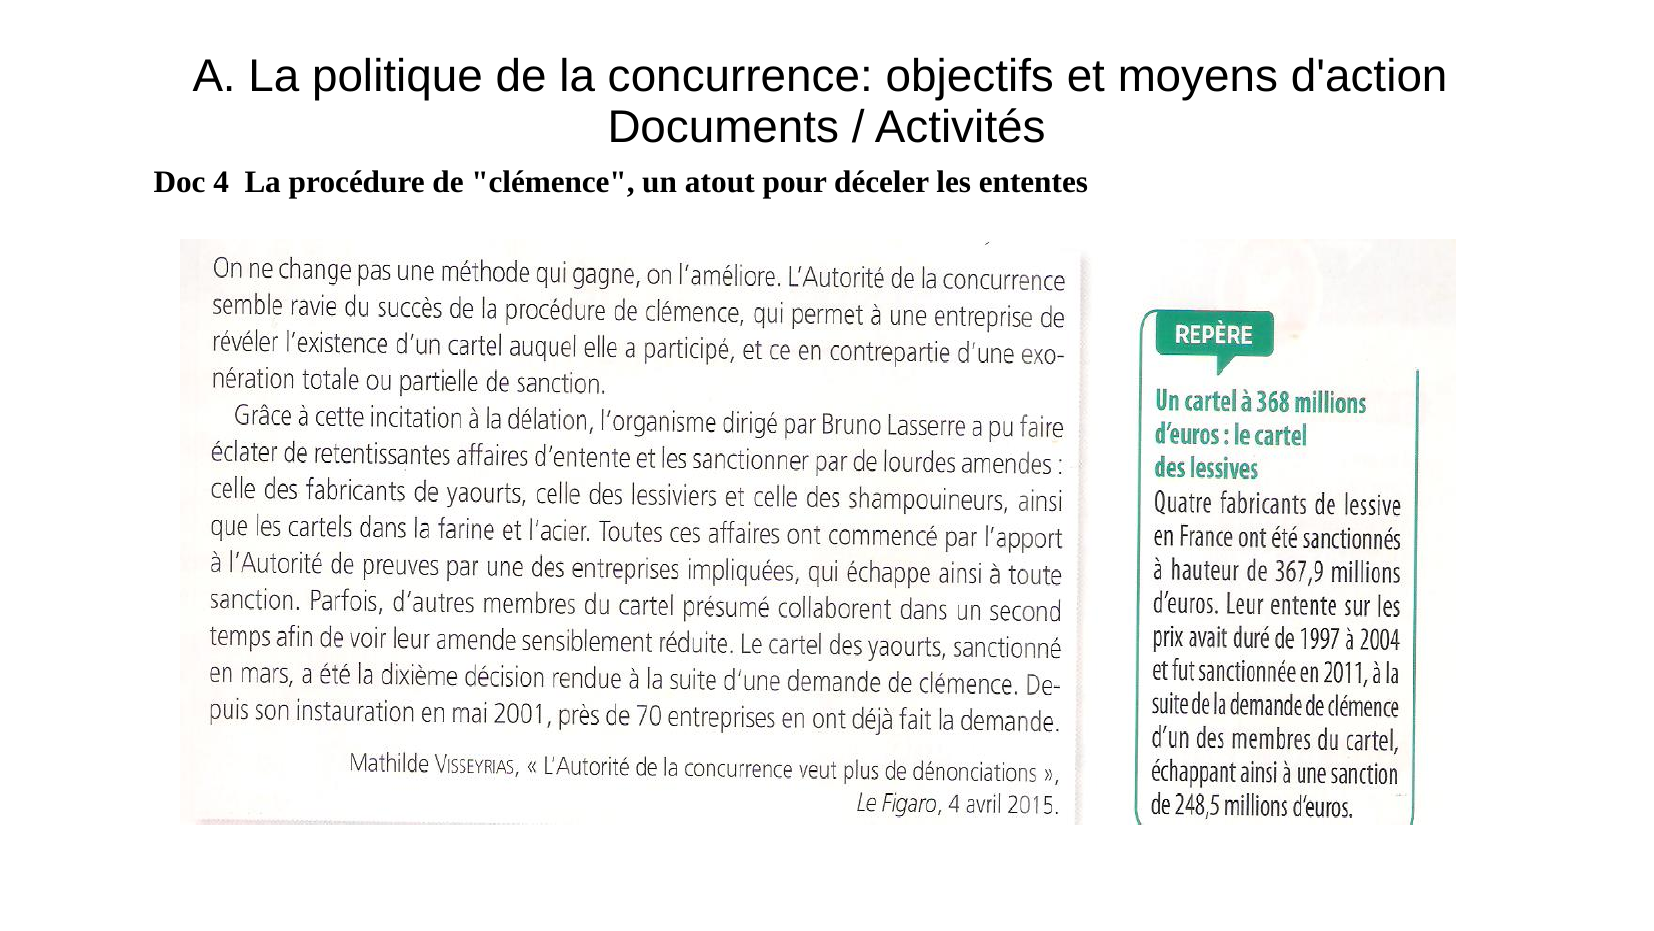

# A. La politique de la concurrence: objectifs et moyens d'action Documents / Activités
Doc 4 La procédure de "clémence", un atout pour déceler les ententes